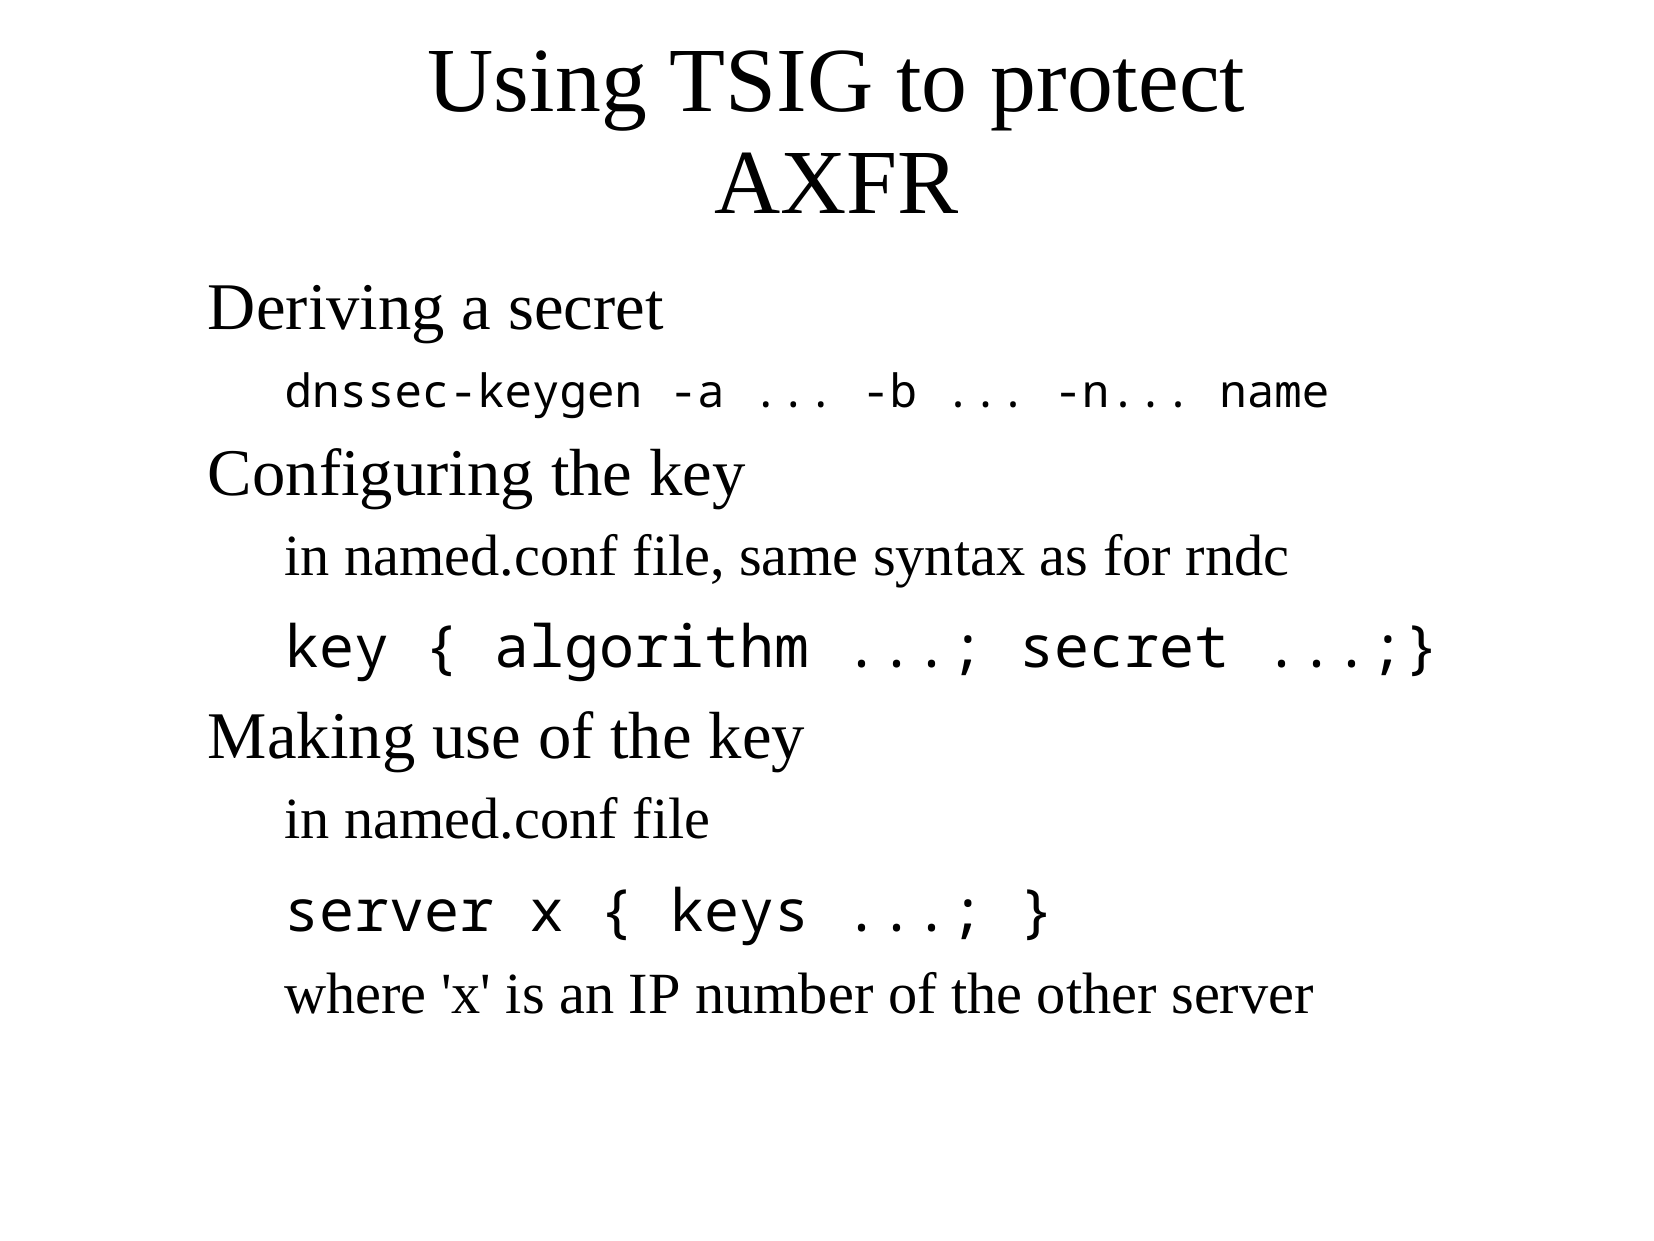

# Using TSIG to protect AXFR
Deriving a secret
dnssec-keygen -a ... -b ... -n... name
Configuring the key
in named.conf file, same syntax as for rndc
key { algorithm ...; secret ...;}
Making use of the key
in named.conf file
server x { keys ...; }
where 'x' is an IP number of the other server